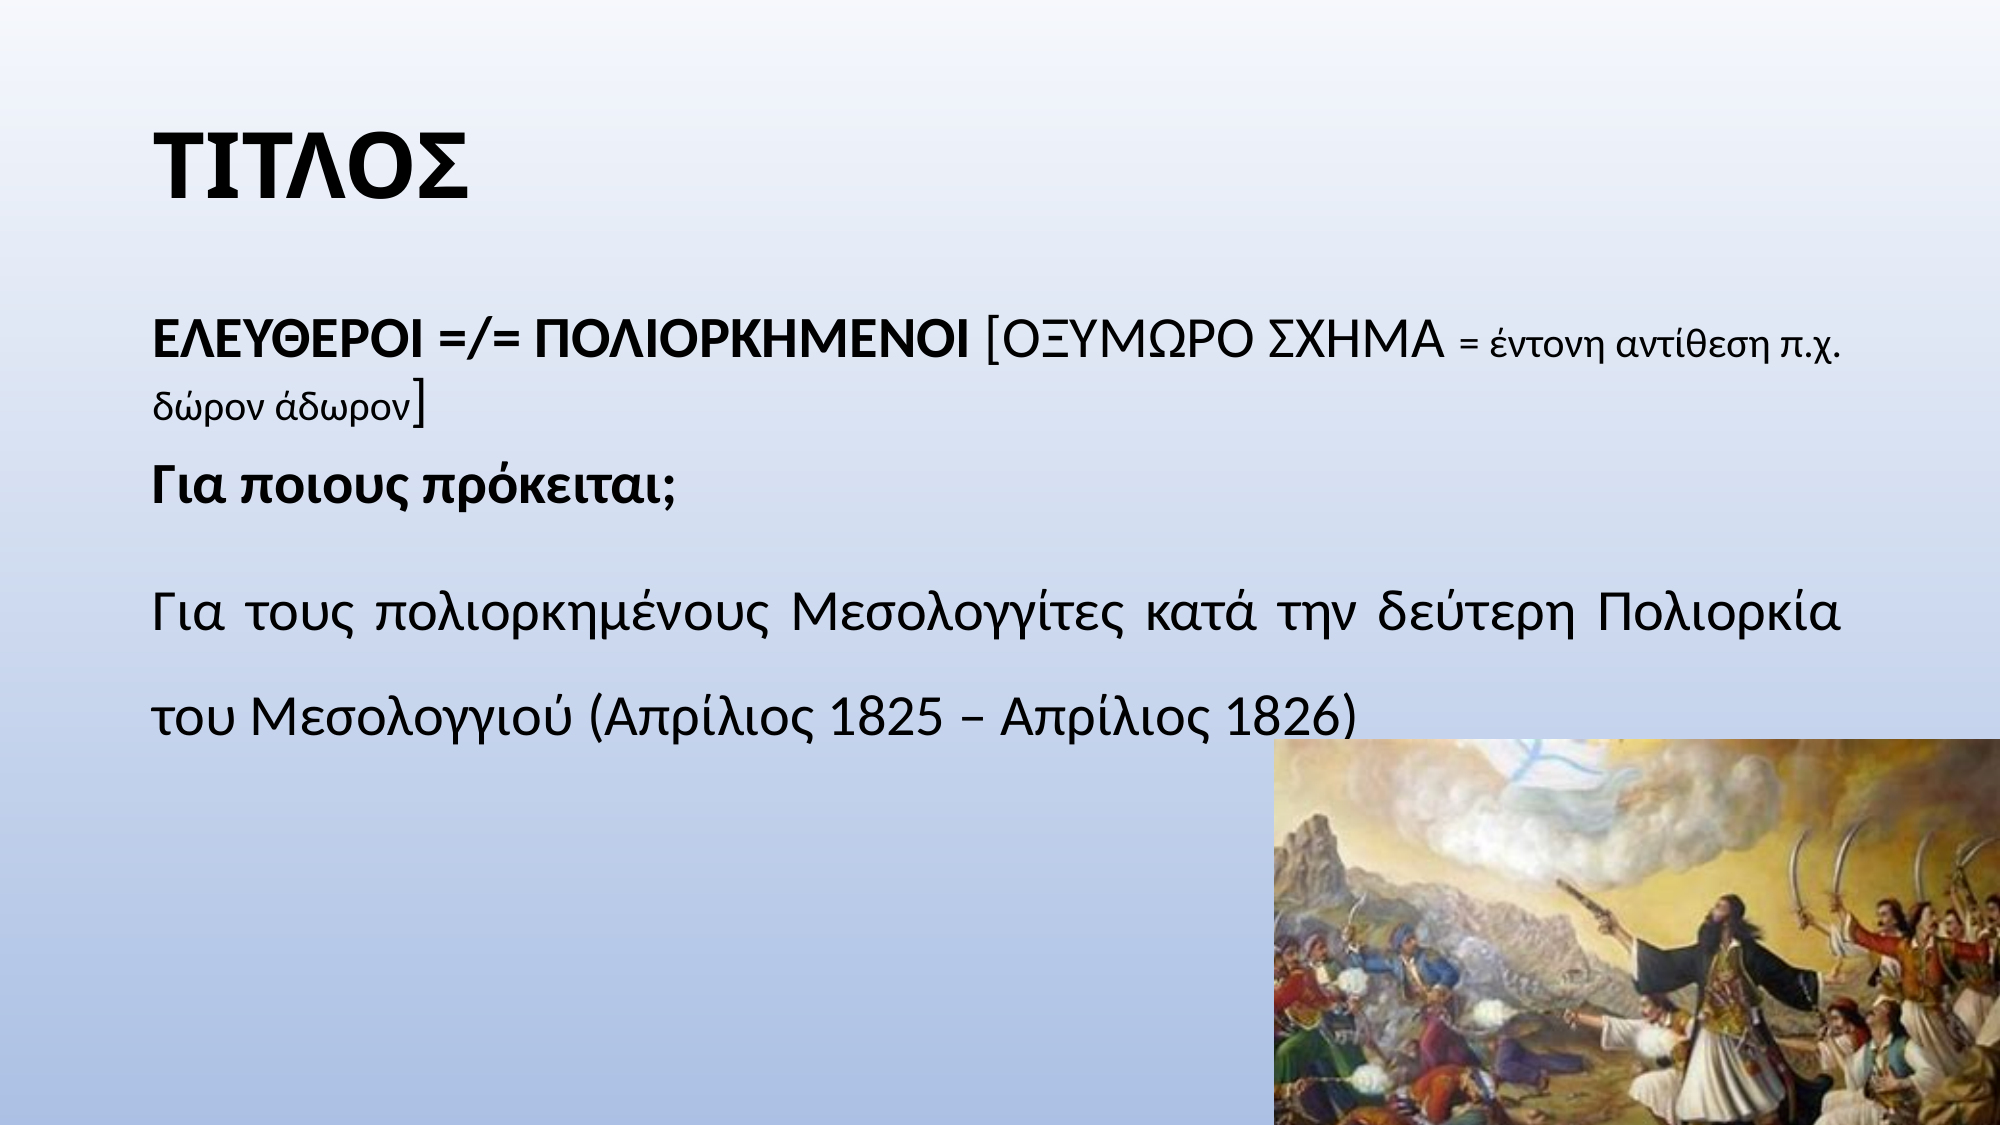

# ΤΙΤΛΟΣ
ΕΛΕΥΘΕΡΟΙ =/= ΠΟΛΙΟΡΚΗΜΕΝΟΙ [ΟΞΥΜΩΡΟ ΣΧΗΜΑ = έντονη αντίθεση π.χ. δώρον άδωρον]
Για ποιους πρόκειται;
Για τους πολιορκημένους Μεσολογγίτες κατά την δεύτερη Πολιορκία του Μεσολογγιού (Απρίλιος 1825 – Απρίλιος 1826)